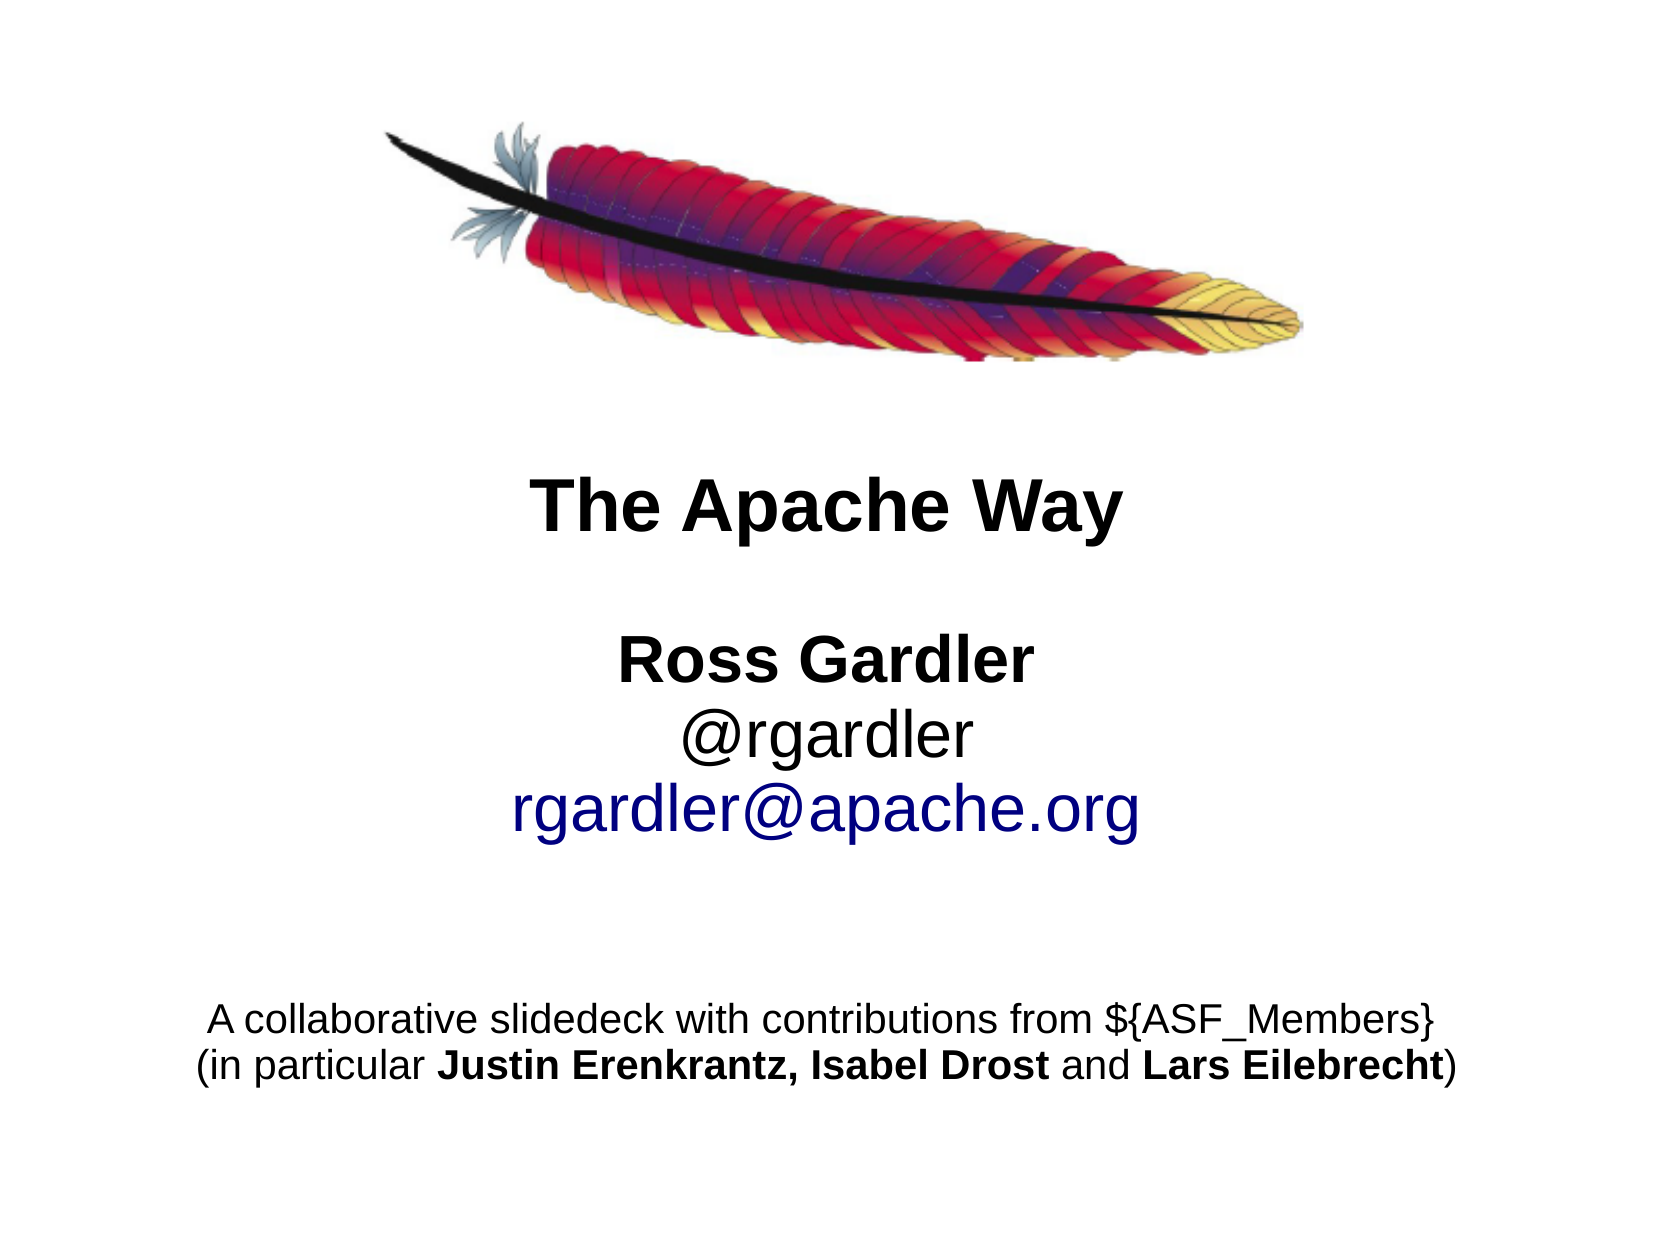

# The Apache Way
Ross Gardler
@rgardler
rgardler@apache.org
A collaborative slidedeck with contributions from ${ASF_Members}
(in particular Justin Erenkrantz, Isabel Drost and Lars Eilebrecht)